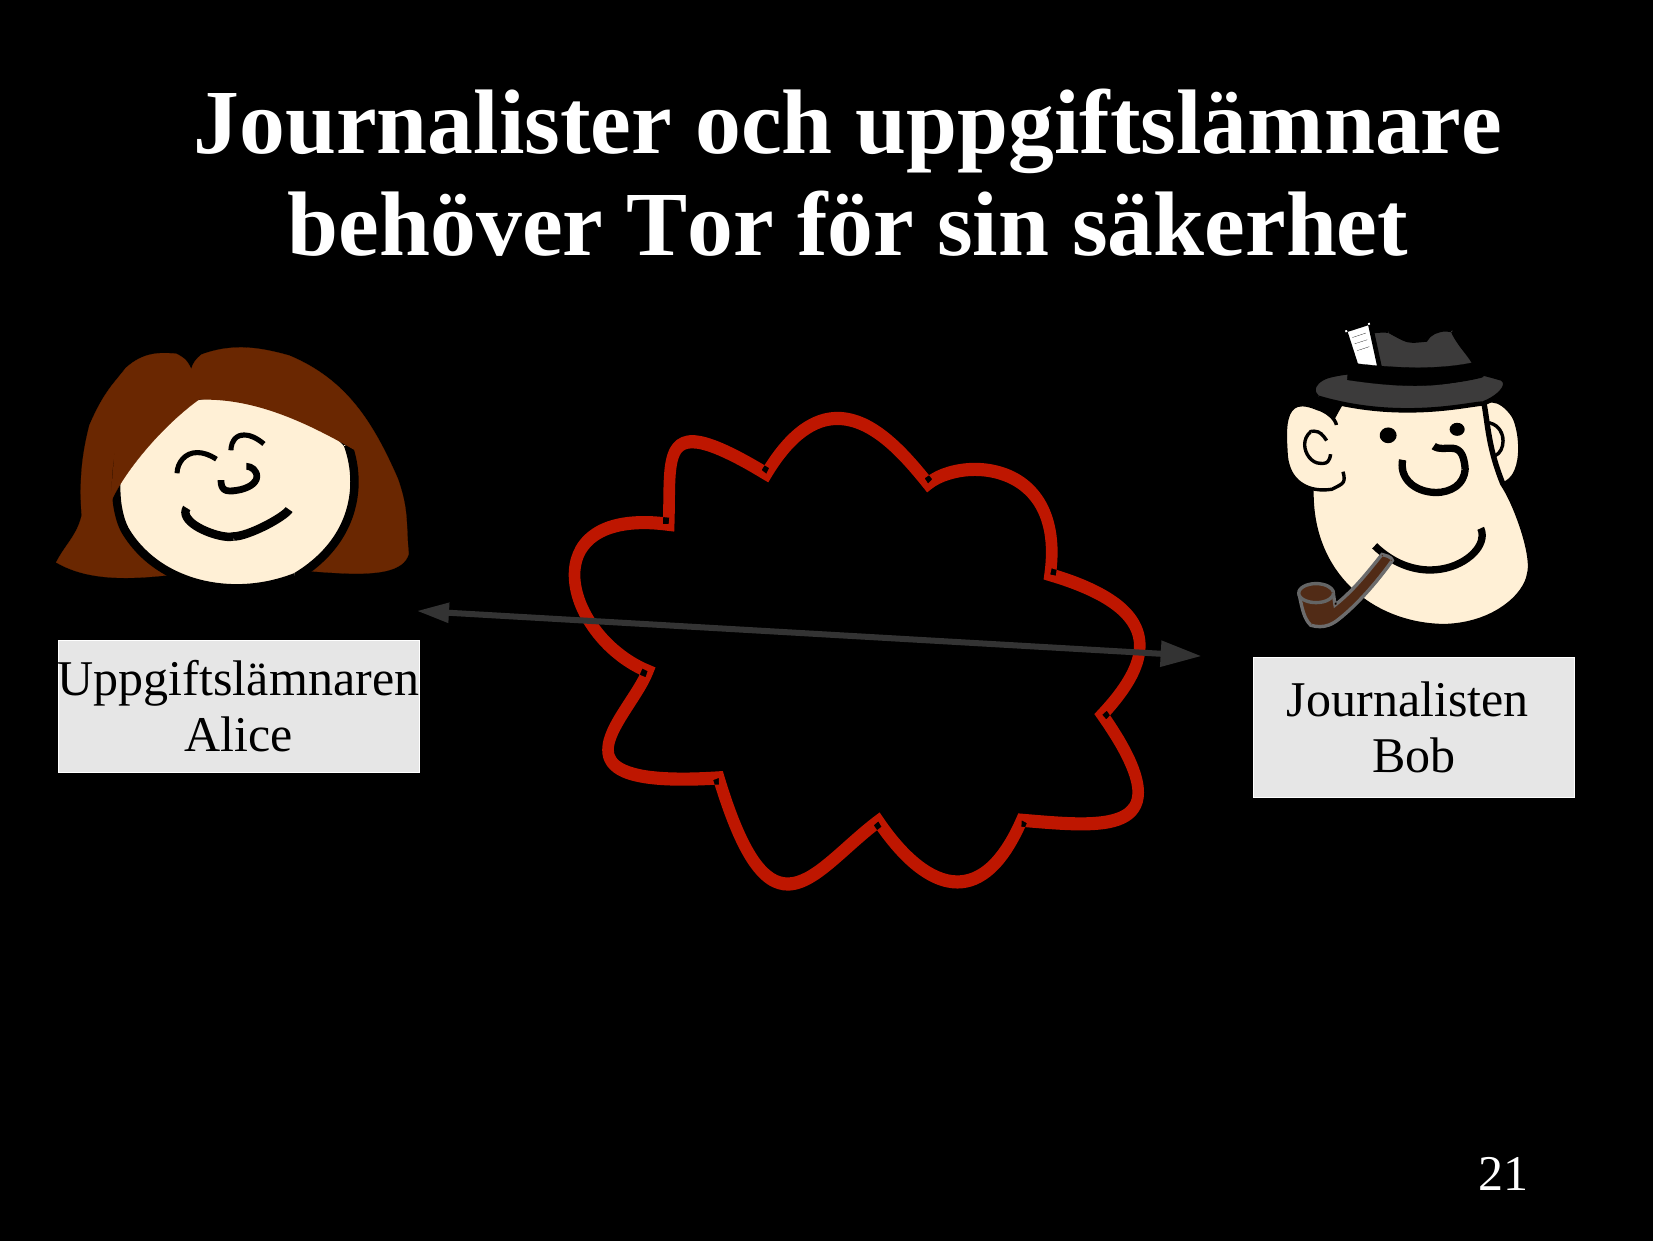

Journalister och uppgiftslämnare
behöver Tor för sin säkerhet
Uppgiftslämnaren
Alice
Journalisten
Bob